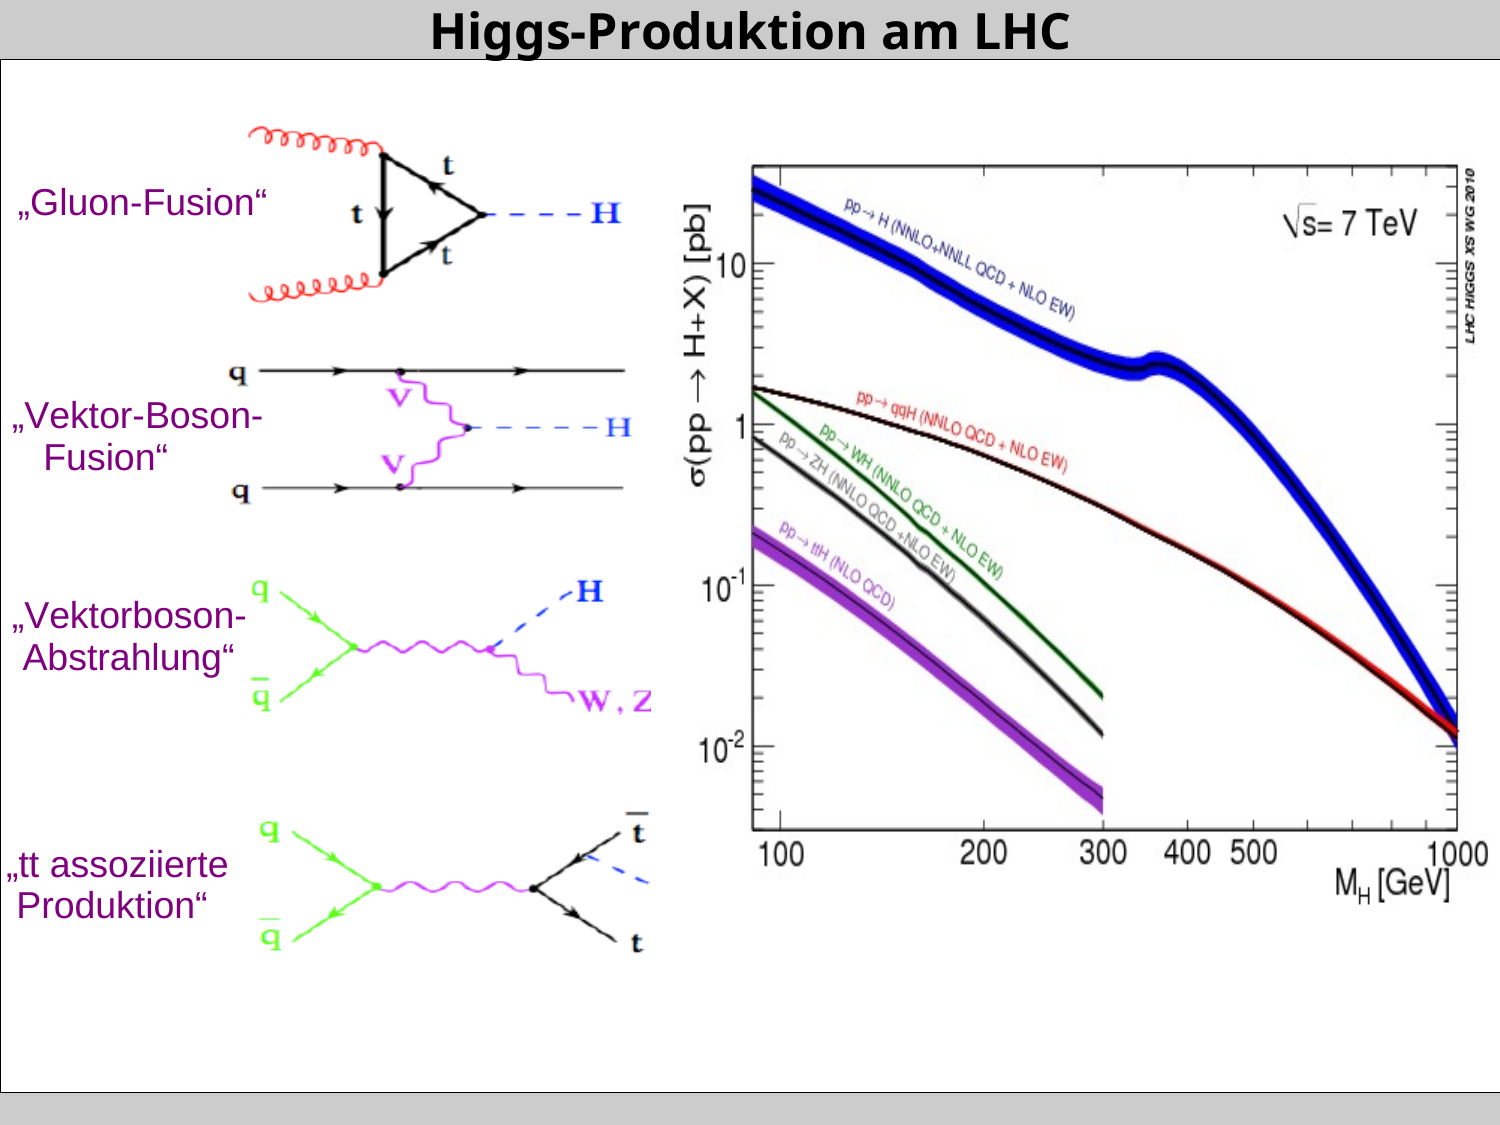

# Higgs-Produktion am LHC
„Gluon-Fusion“
„Vektor-Boson-
 Fusion“
„Vektorboson-
 Abstrahlung“
„tt assoziierte
 Produktion“